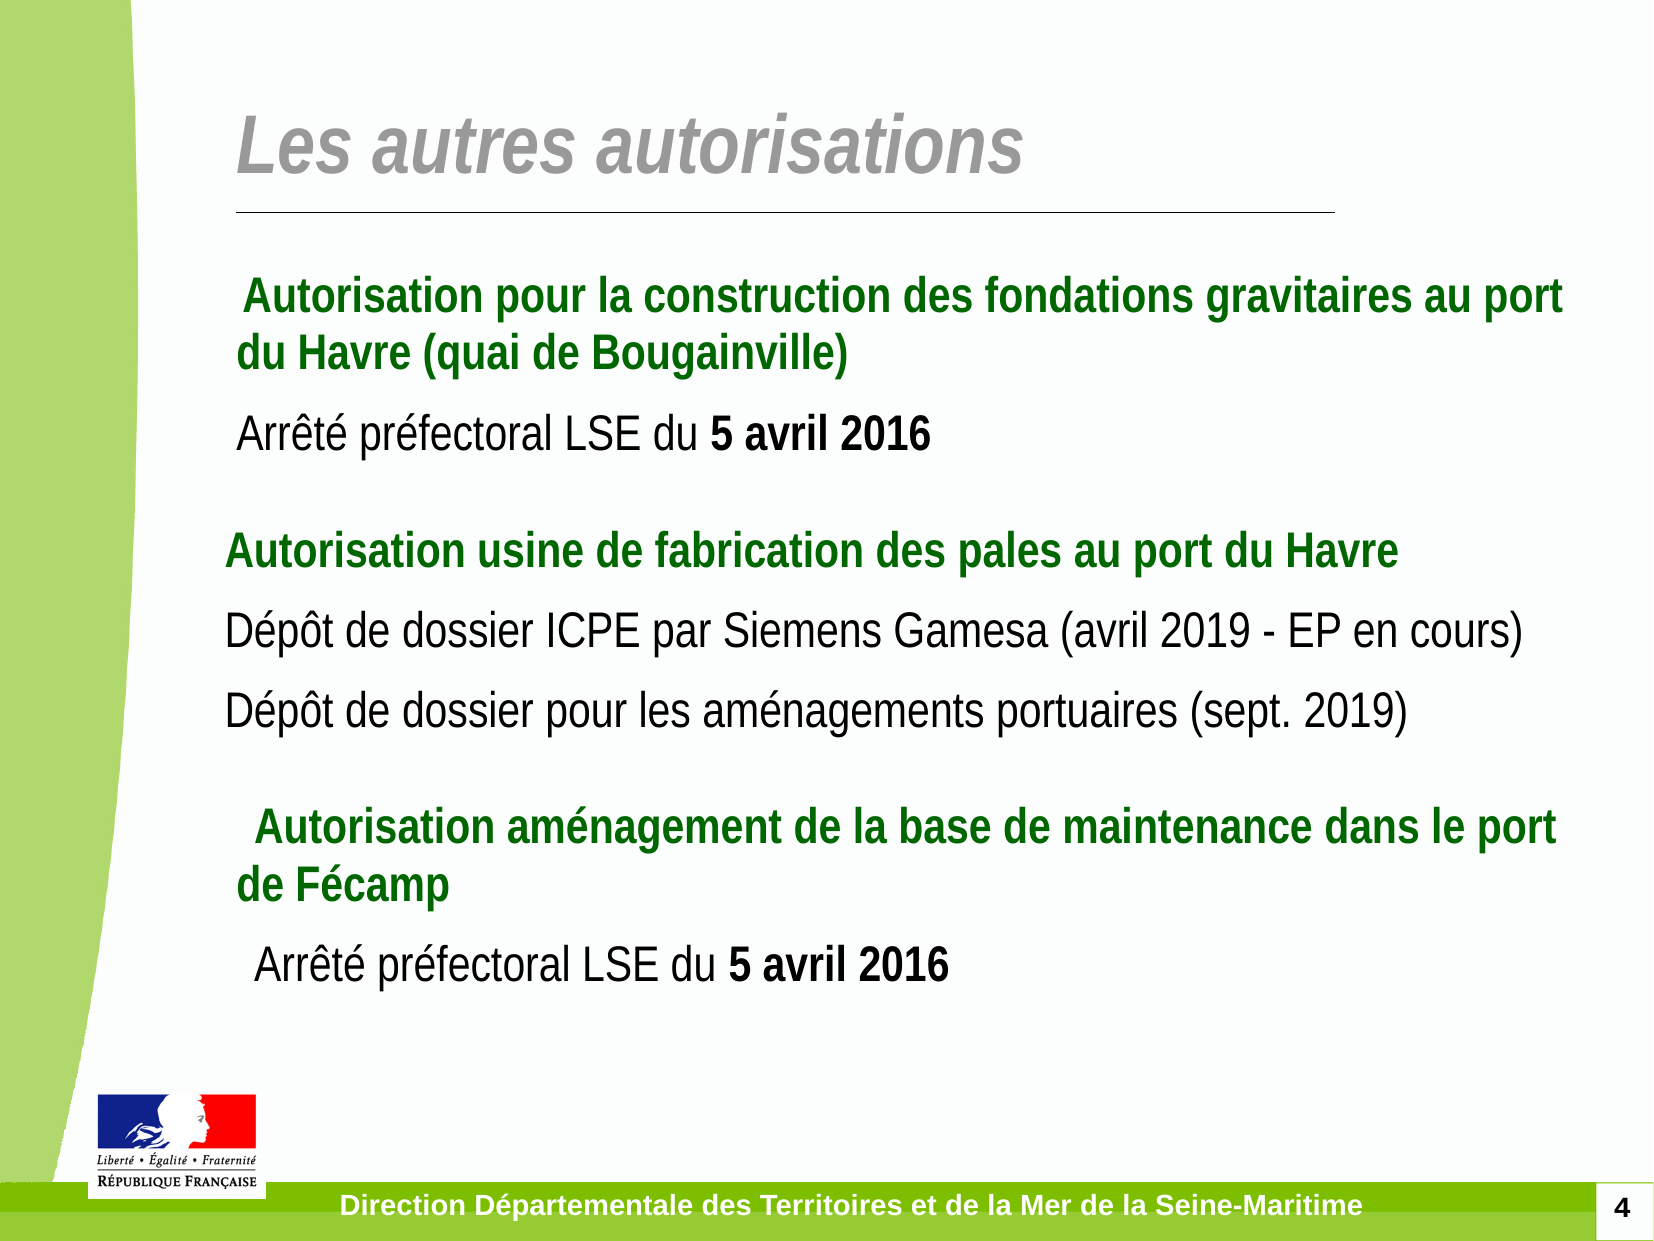

Les autres autorisations
# Autorisation pour la construction des fondations gravitaires au port du Havre (quai de Bougainville)
Arrêté préfectoral LSE du 5 avril 2016
Autorisation usine de fabrication des pales au port du Havre
Dépôt de dossier ICPE par Siemens Gamesa (avril 2019 - EP en cours)
Dépôt de dossier pour les aménagements portuaires (sept. 2019)
Autorisation aménagement de la base de maintenance dans le port de Fécamp
Arrêté préfectoral LSE du 5 avril 2016
Direction Départementale des Territoires et de la Mer de la Seine-Maritime